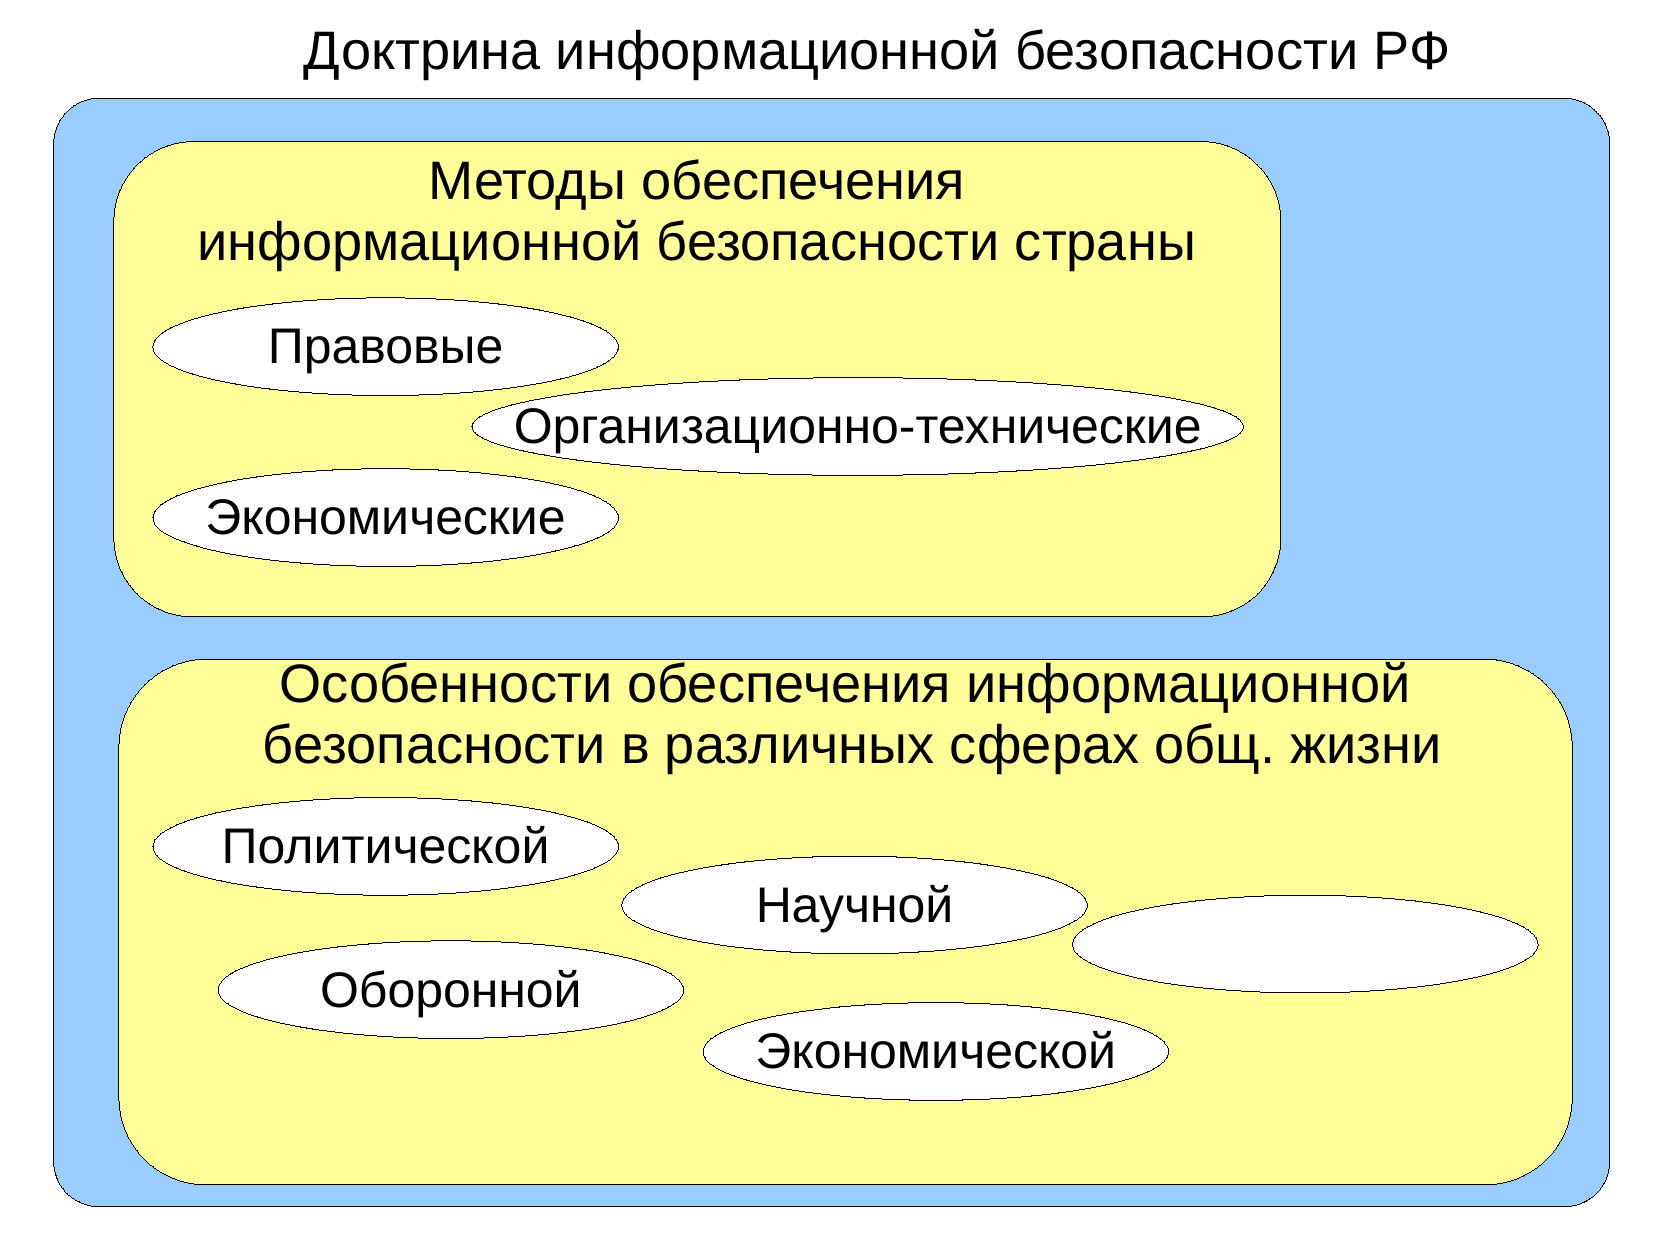

Доктрина информационной безопасности РФ
Методы обеспечения
информационной безопасности страны
Правовые
Организационно-технические
Экономические
Особенности обеспечения информационной
 безопасности в различных сферах общ. жизни
Политической
Научной
Оборонной
Экономической